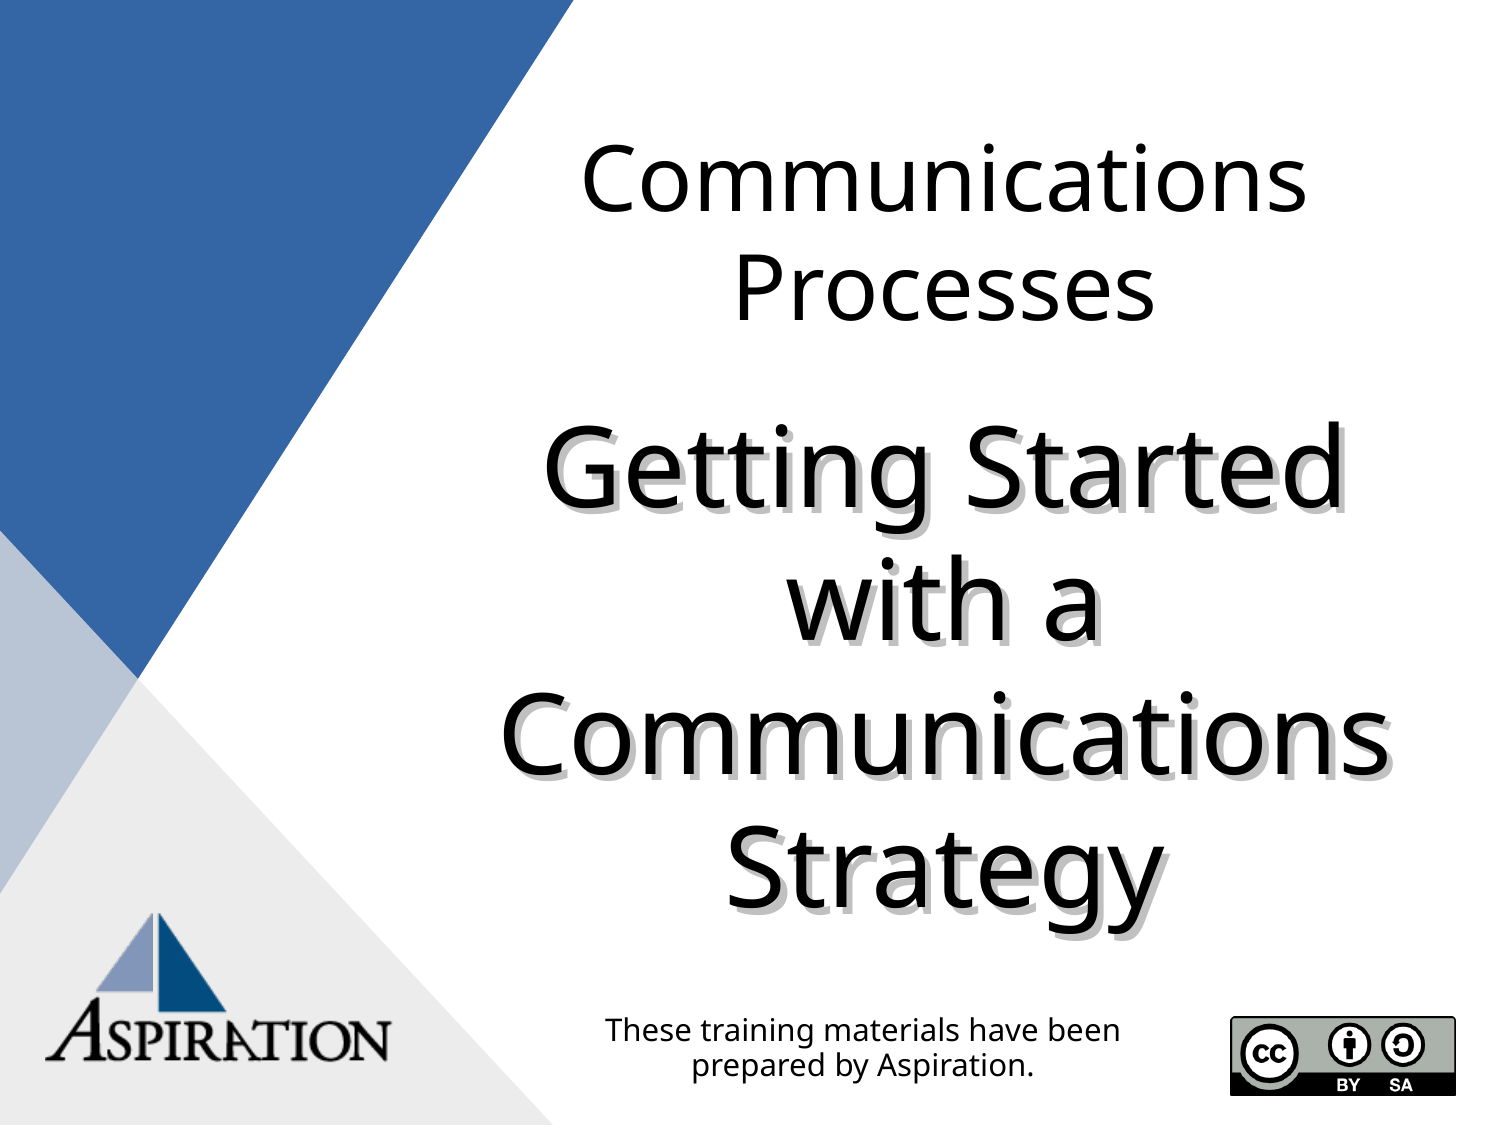

# Communications Processes
Getting Started with a Communications Strategy
These training materials have been prepared by Aspiration.